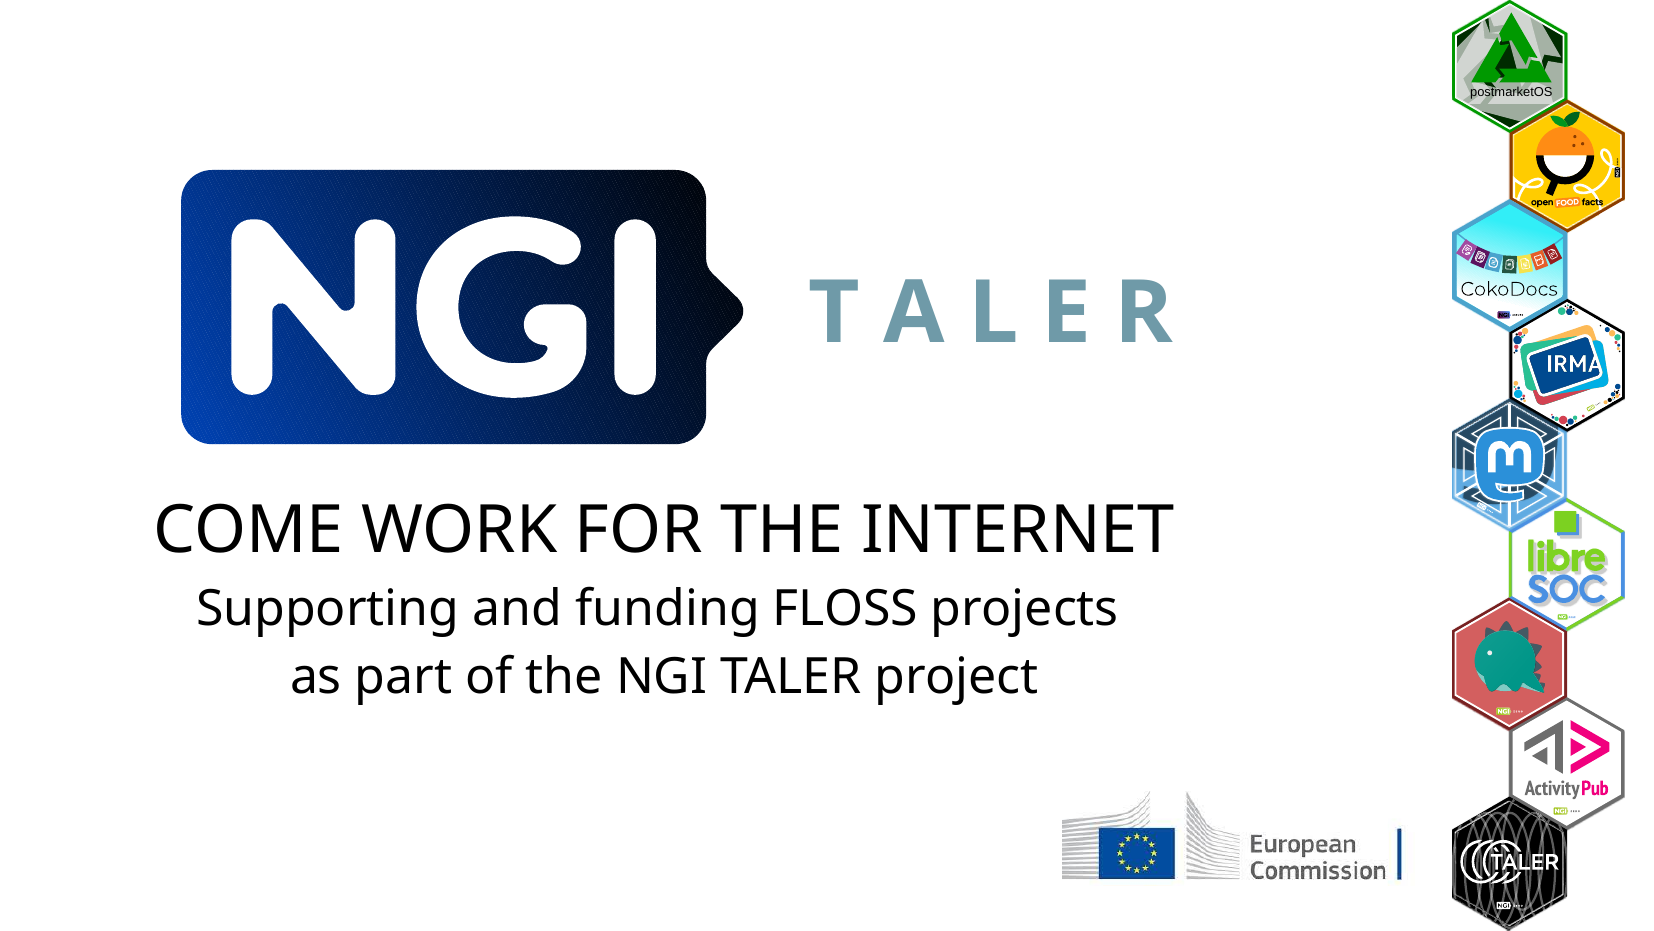

# COME WORK FOR THE INTERNET
Supporting and funding FLOSS projects
as part of the NGI TALER project